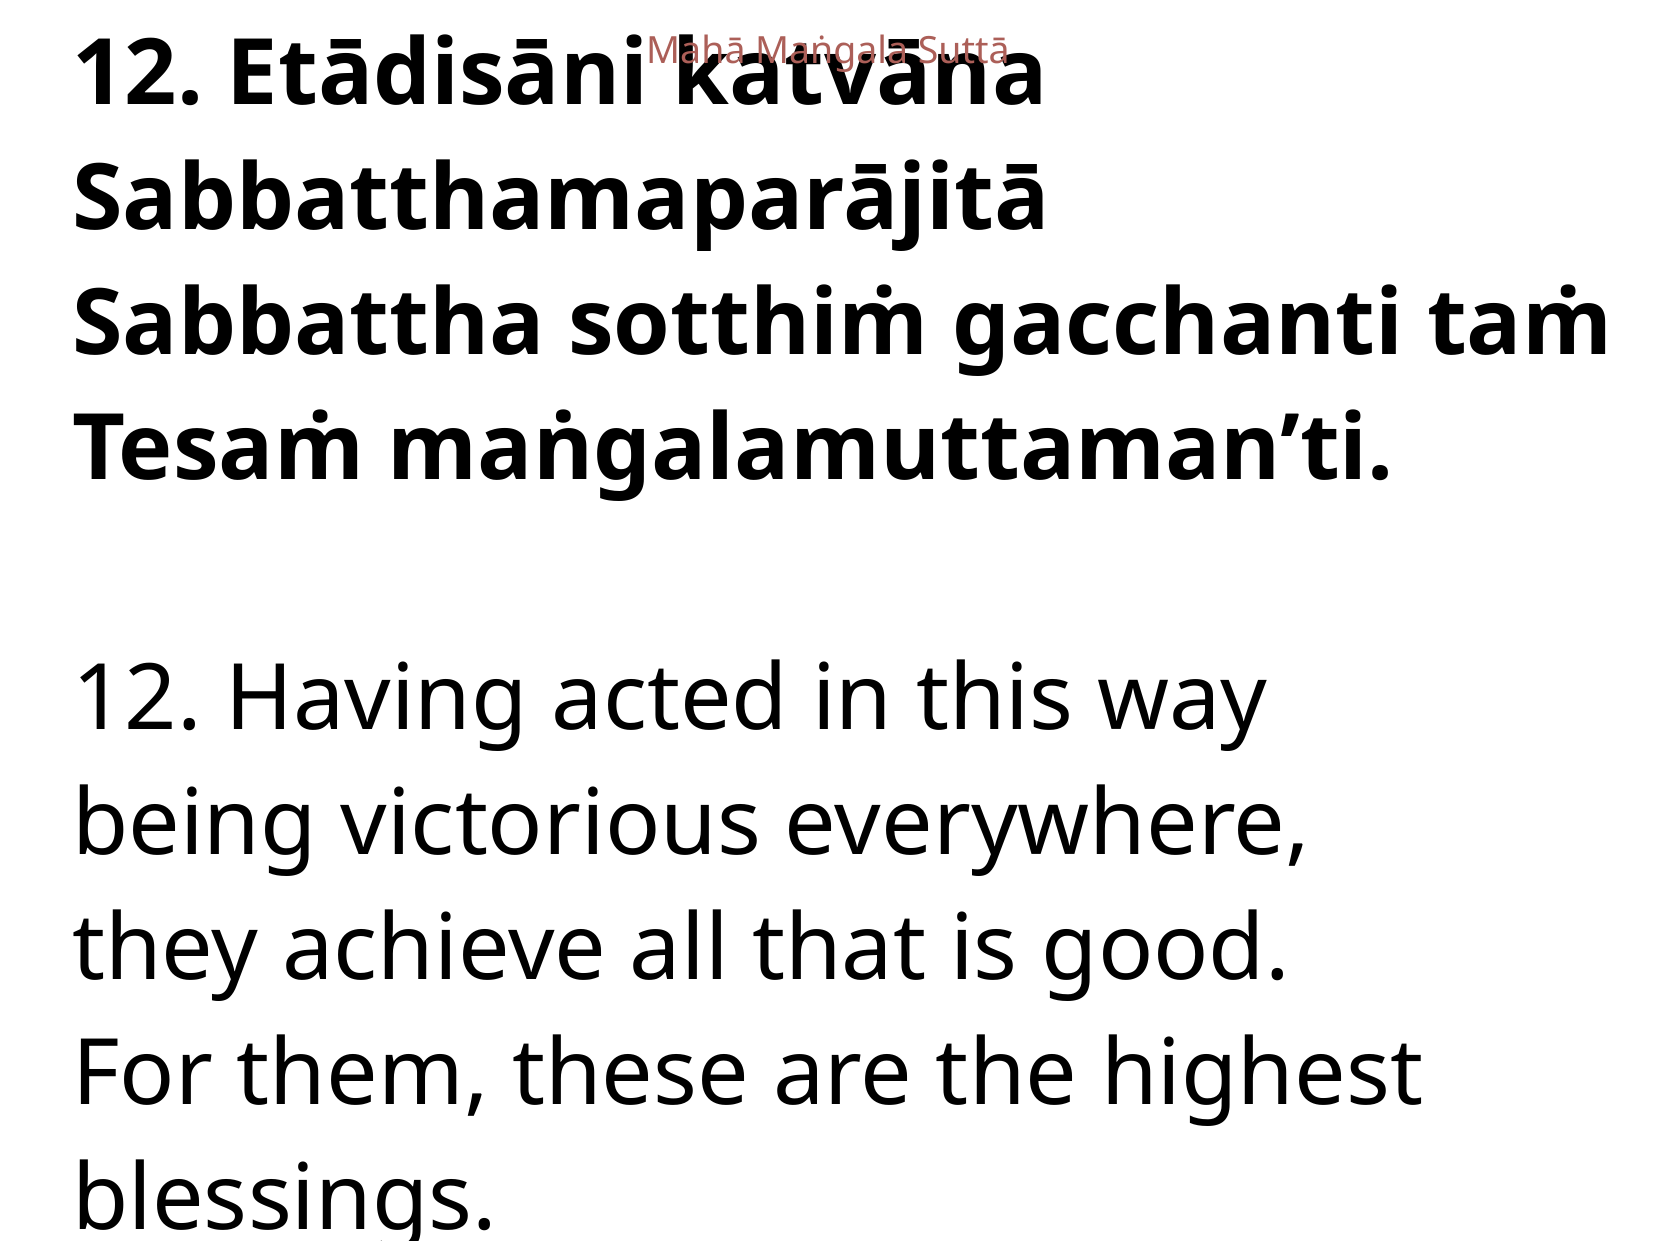

12. Etādisāni katvāna
Sabbatthamaparājitā
Sabbattha sotthiṁ gacchanti taṁ
Tesaṁ maṅgalamuttaman’ti.
12. Having acted in this way
being victorious everywhere,
they achieve all that is good.
For them, these are the highest blessings.
Mahā Maṅgala Suttā